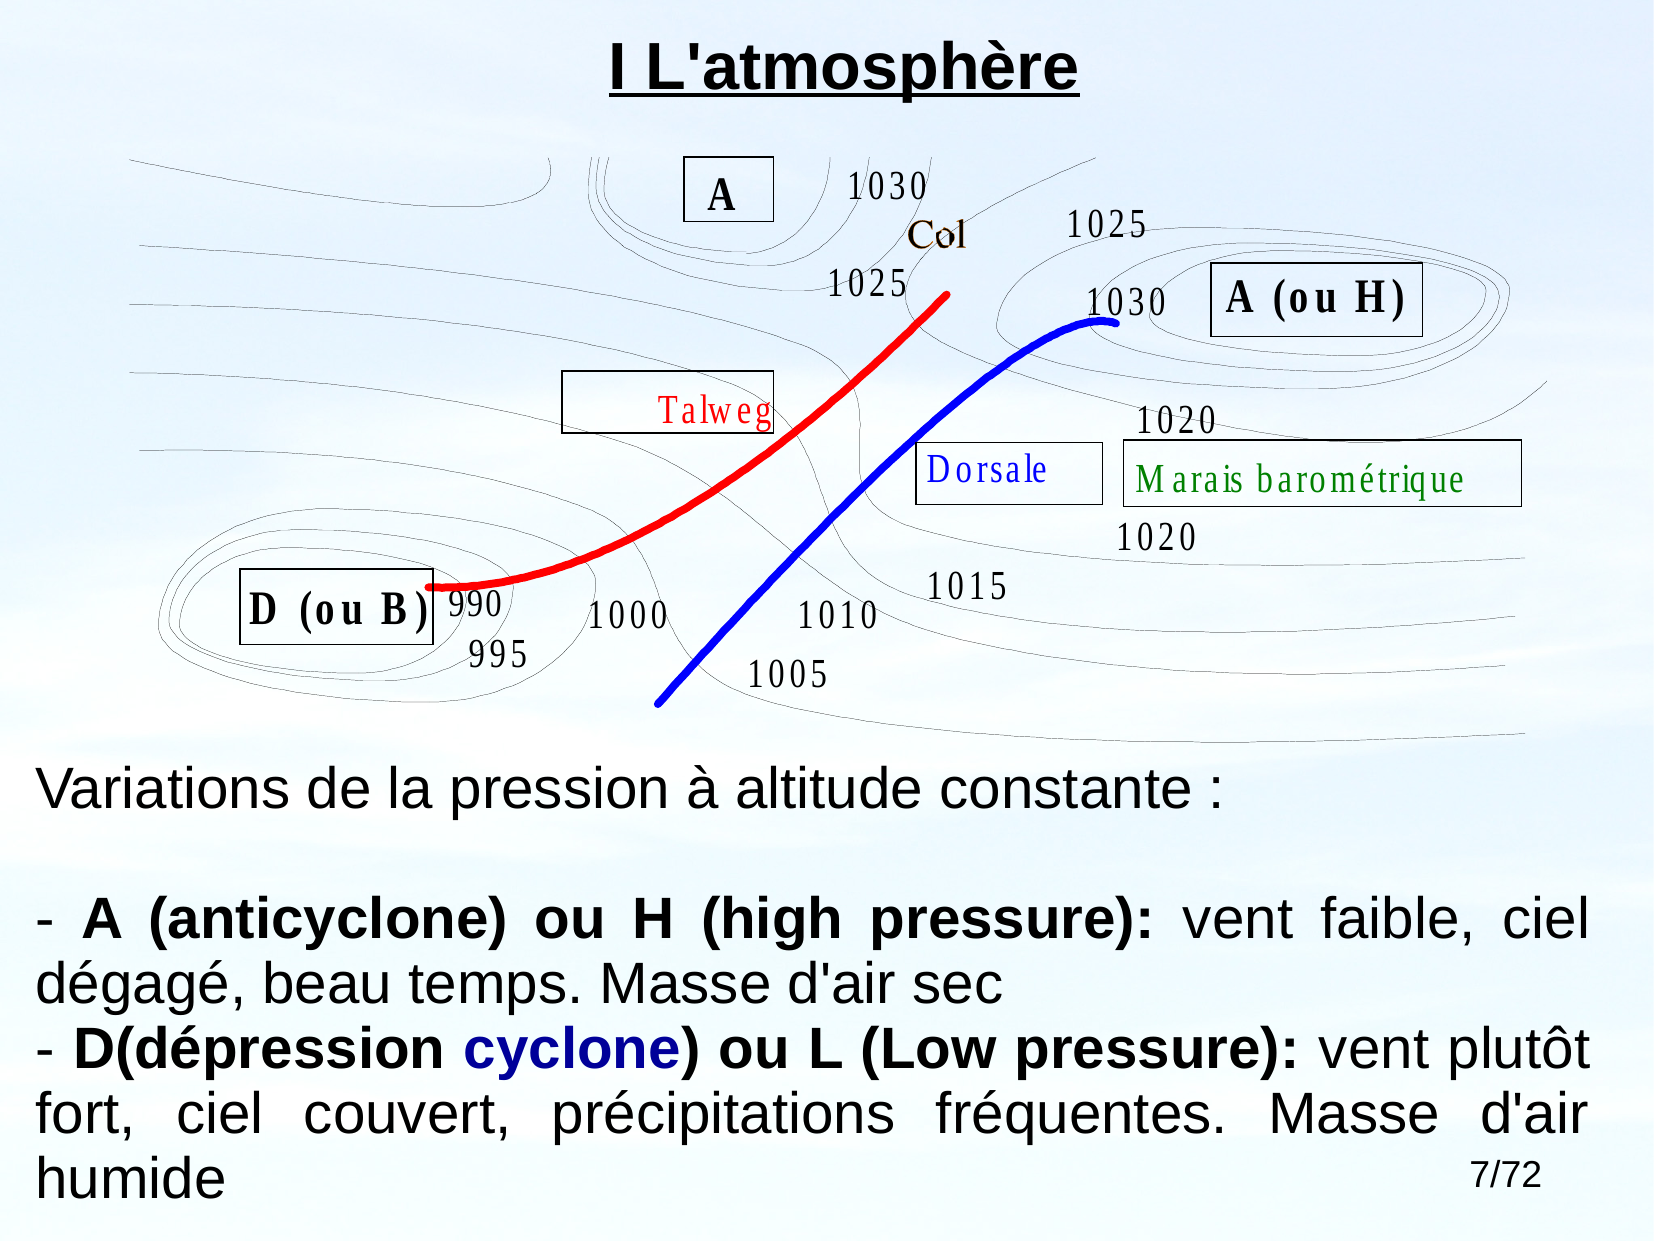

# I L'atmosphère
Variations de la pression à altitude constante :
- A (anticyclone) ou H (high pressure): vent faible, ciel dégagé, beau temps. Masse d'air sec
- D(dépression cyclone) ou L (Low pressure): vent plutôt fort, ciel couvert, précipitations fréquentes. Masse d'air humide